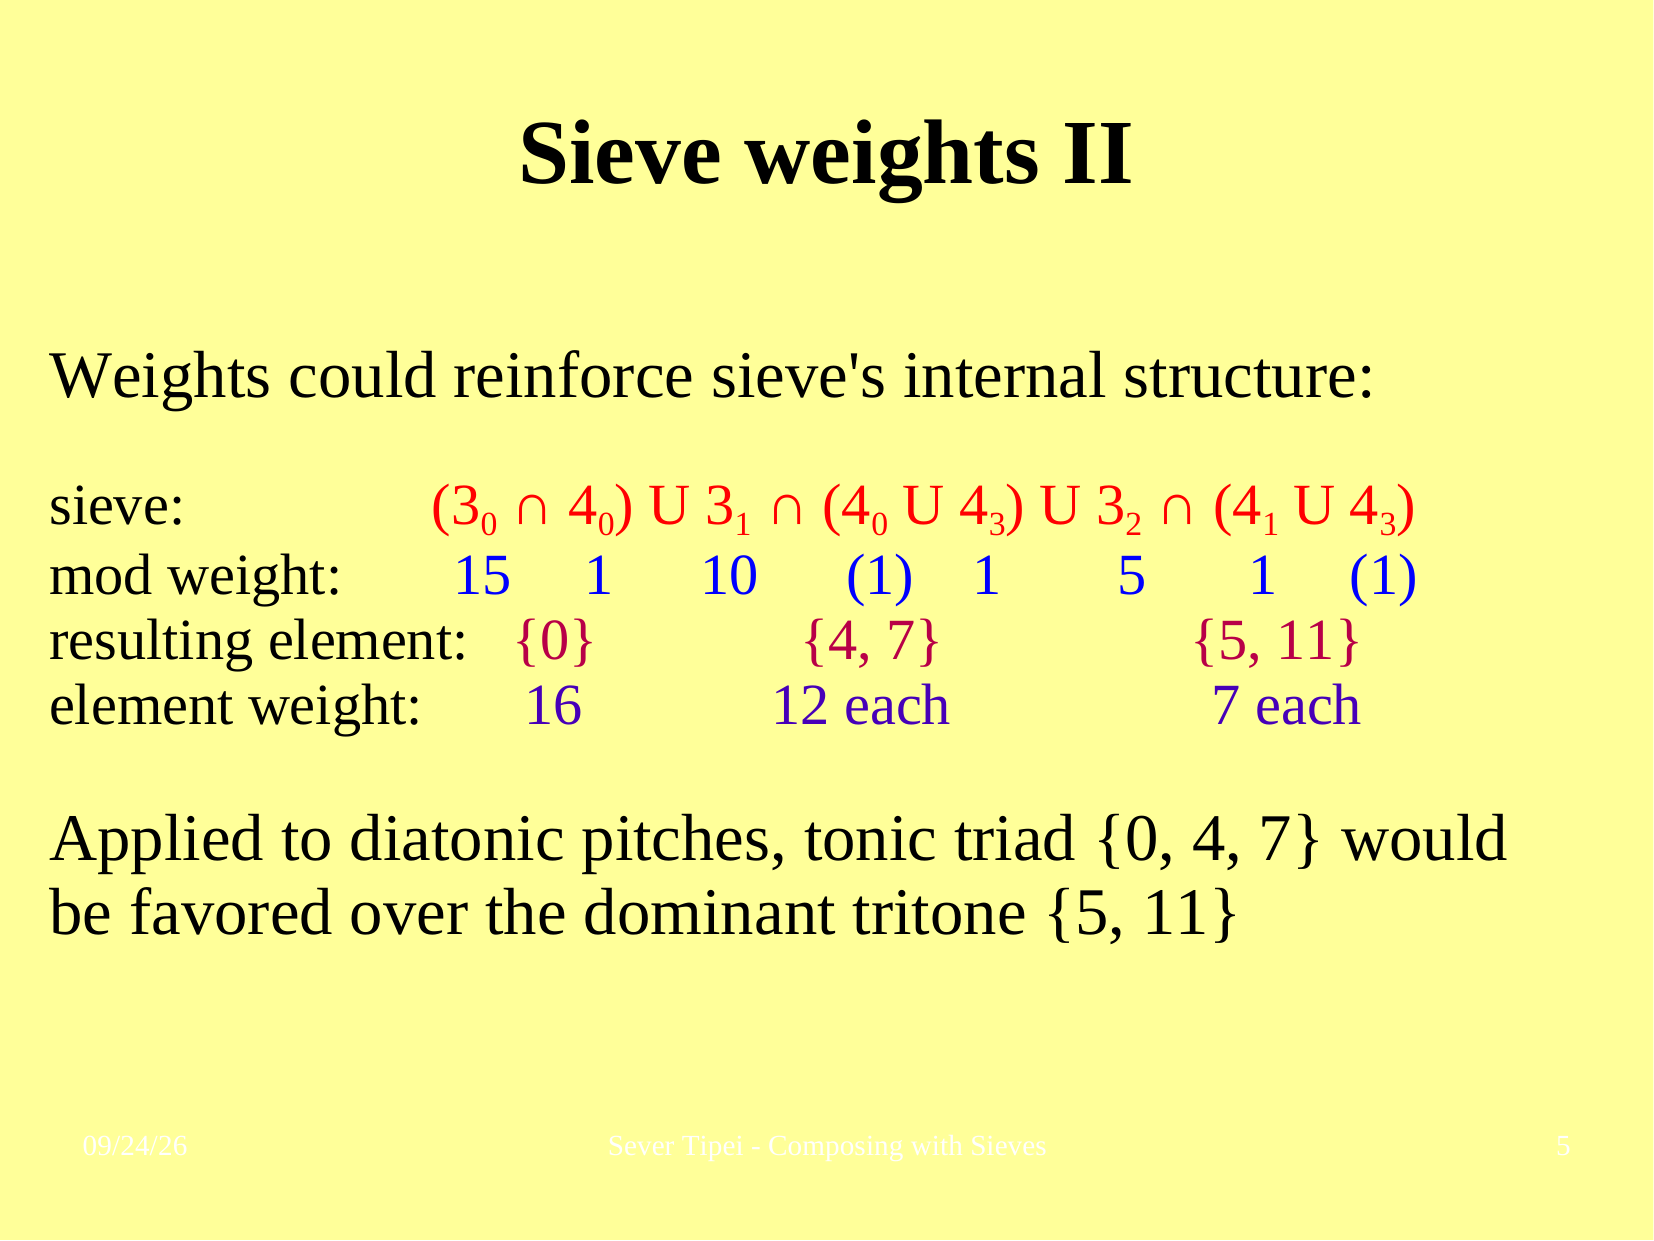

# Sieve weights II
Weights could reinforce sieve's internal structure:
sieve: (30 ∩ 40) U 31 ∩ (40 U 43) U 32 ∩ (41 U 43)
mod weight:		 15 1 10 (1) 1 5 1 (1)
resulting element: {0} {4, 7} {5, 11}
element weight: 16 12 each 7 each
Applied to diatonic pitches, tonic triad {0, 4, 7} would be favored over the dominant tritone {5, 11}
Sever Tipei - Composing with Sieves
5